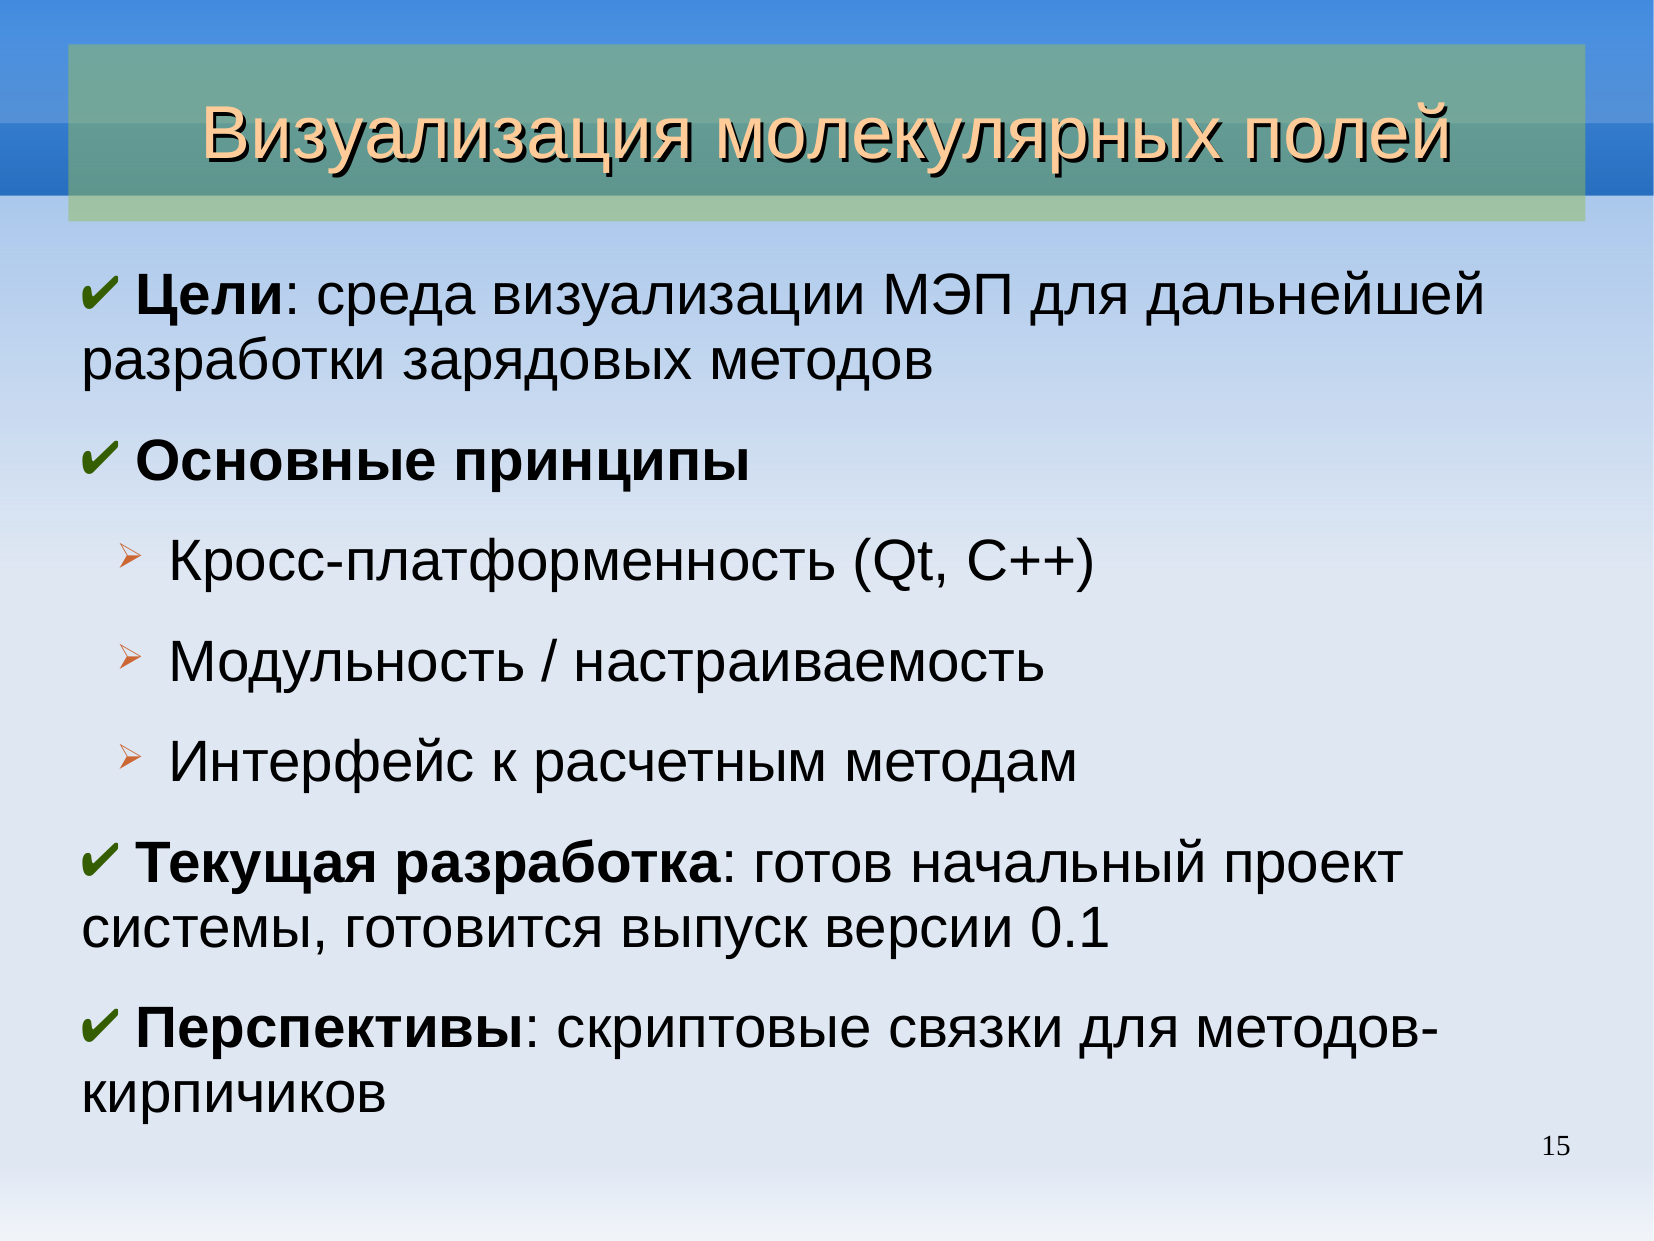

# Визуализация молекулярных полей
 Цели: среда визуализации МЭП для дальнейшей разработки зарядовых методов
 Основные принципы
 Кросс-платформенность (Qt, C++)
 Модульность / настраиваемость
 Интерфейс к расчетным методам
 Текущая разработка: готов начальный проект системы, готовится выпуск версии 0.1
 Перспективы: скриптовые связки для методов-кирпичиков
15